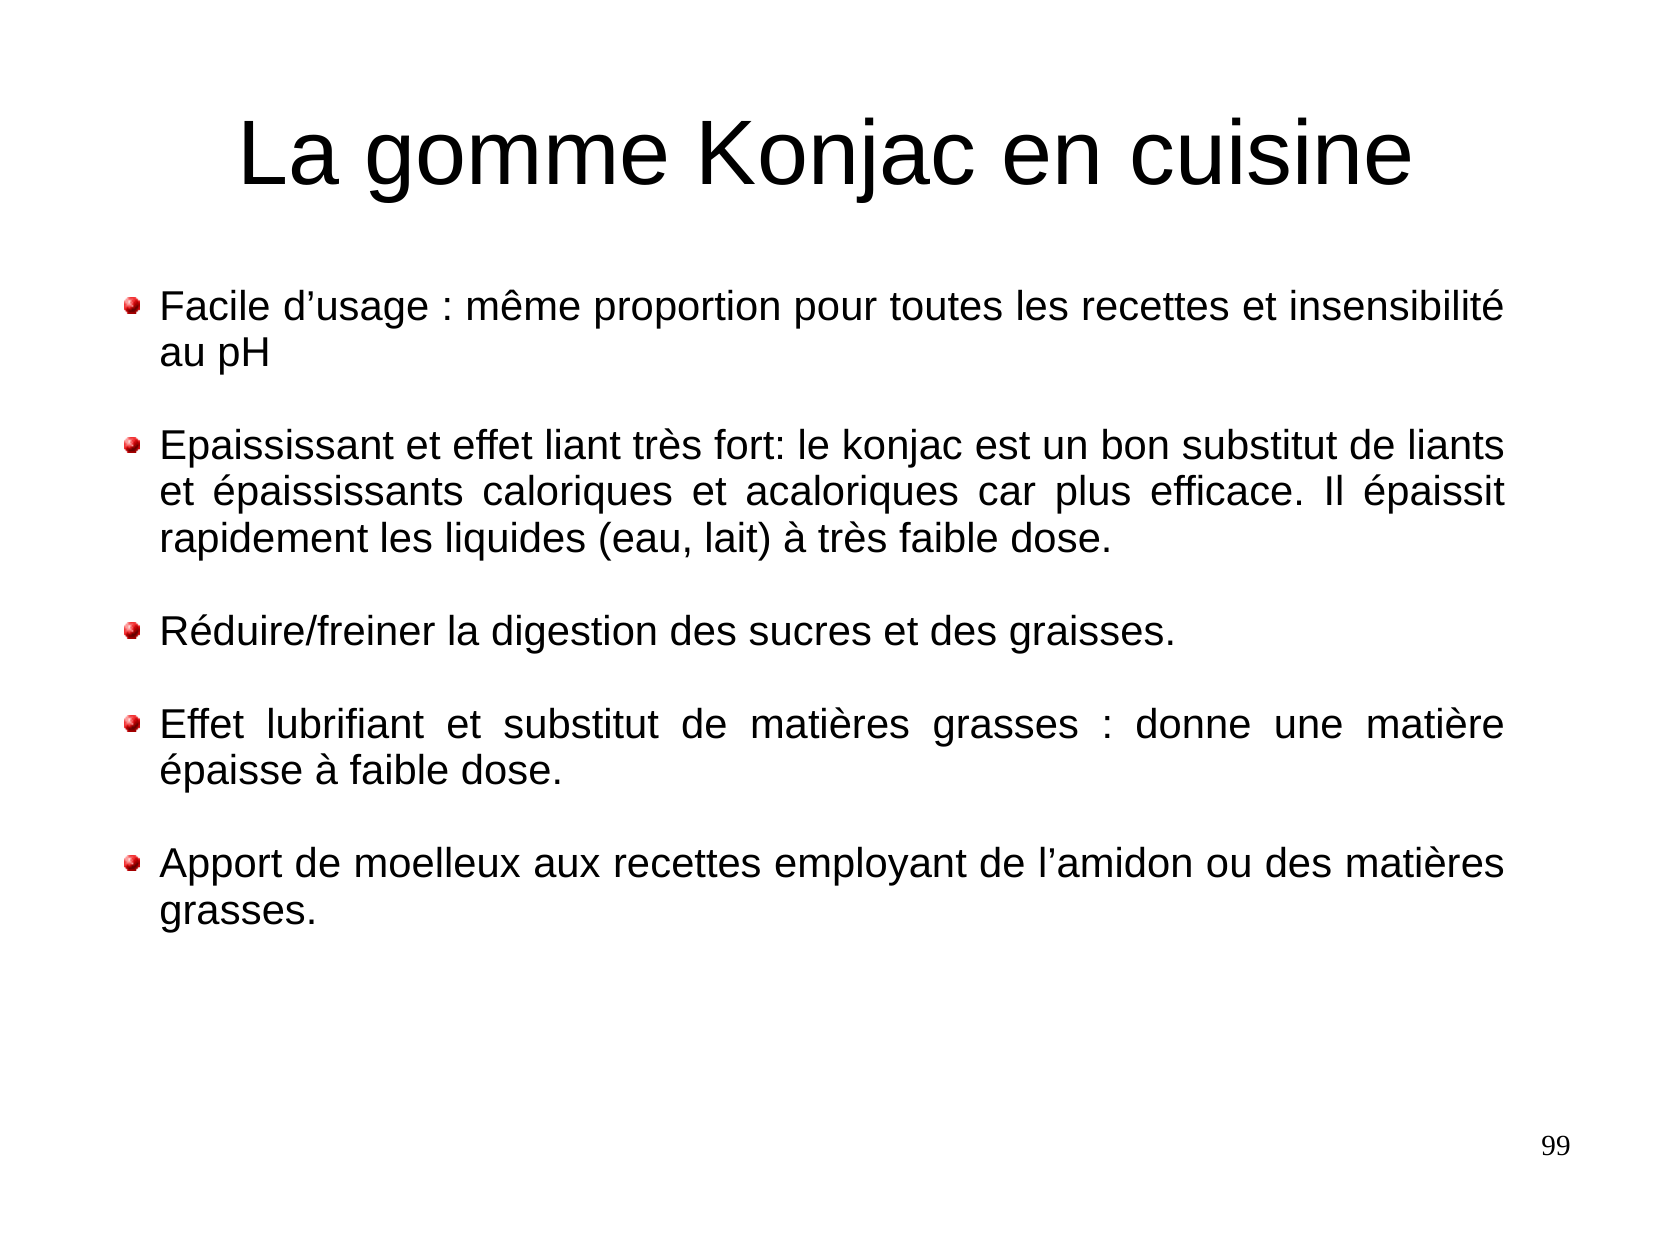

# La gomme Konjac en cuisine
Facile d’usage : même proportion pour toutes les recettes et insensibilité au pH
Epaississant et effet liant très fort: le konjac est un bon substitut de liants et épaississants caloriques et acaloriques car plus efficace. Il épaissit rapidement les liquides (eau, lait) à très faible dose.
Réduire/freiner la digestion des sucres et des graisses.
Effet lubrifiant et substitut de matières grasses : donne une matière épaisse à faible dose.
Apport de moelleux aux recettes employant de l’amidon ou des matières grasses.
99